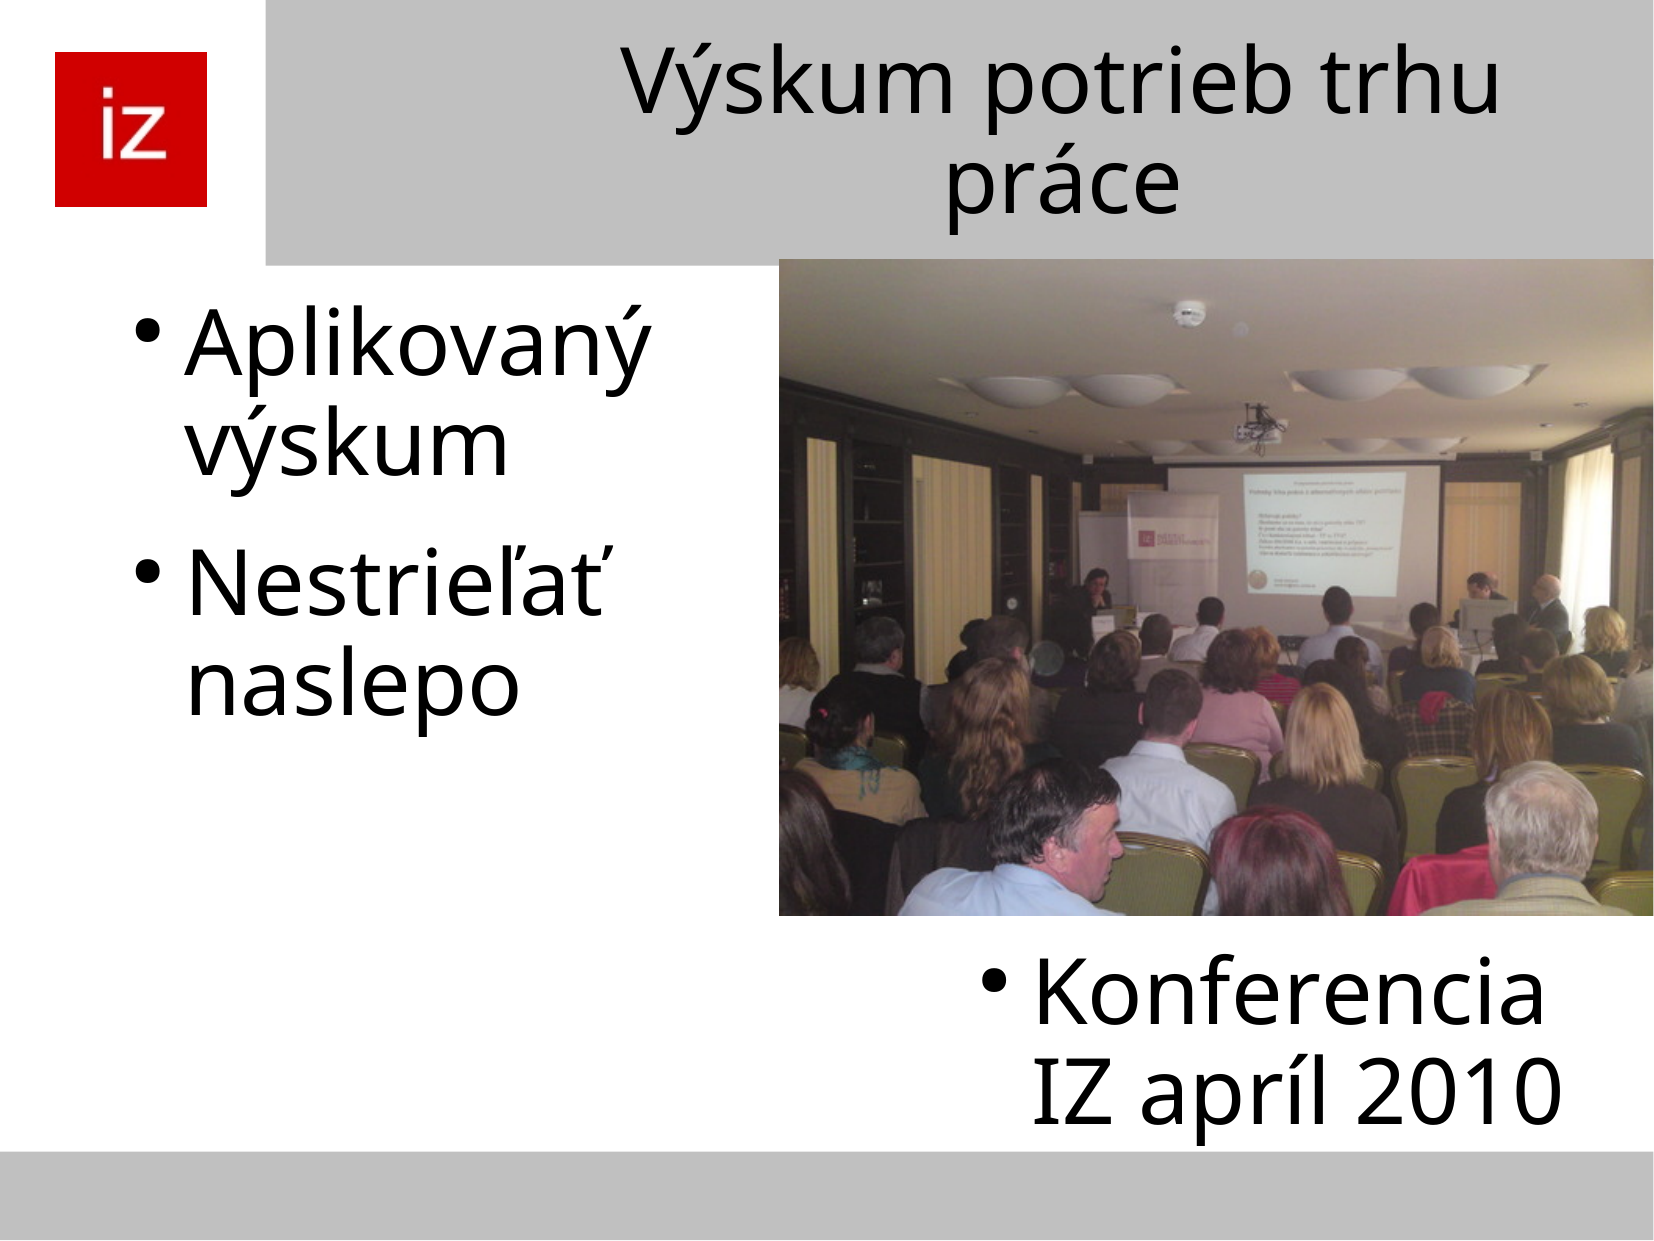

# Výskum potrieb trhu práce
Aplikovaný výskum
Nestrieľať naslepo
Konferencia IZ apríl 2010